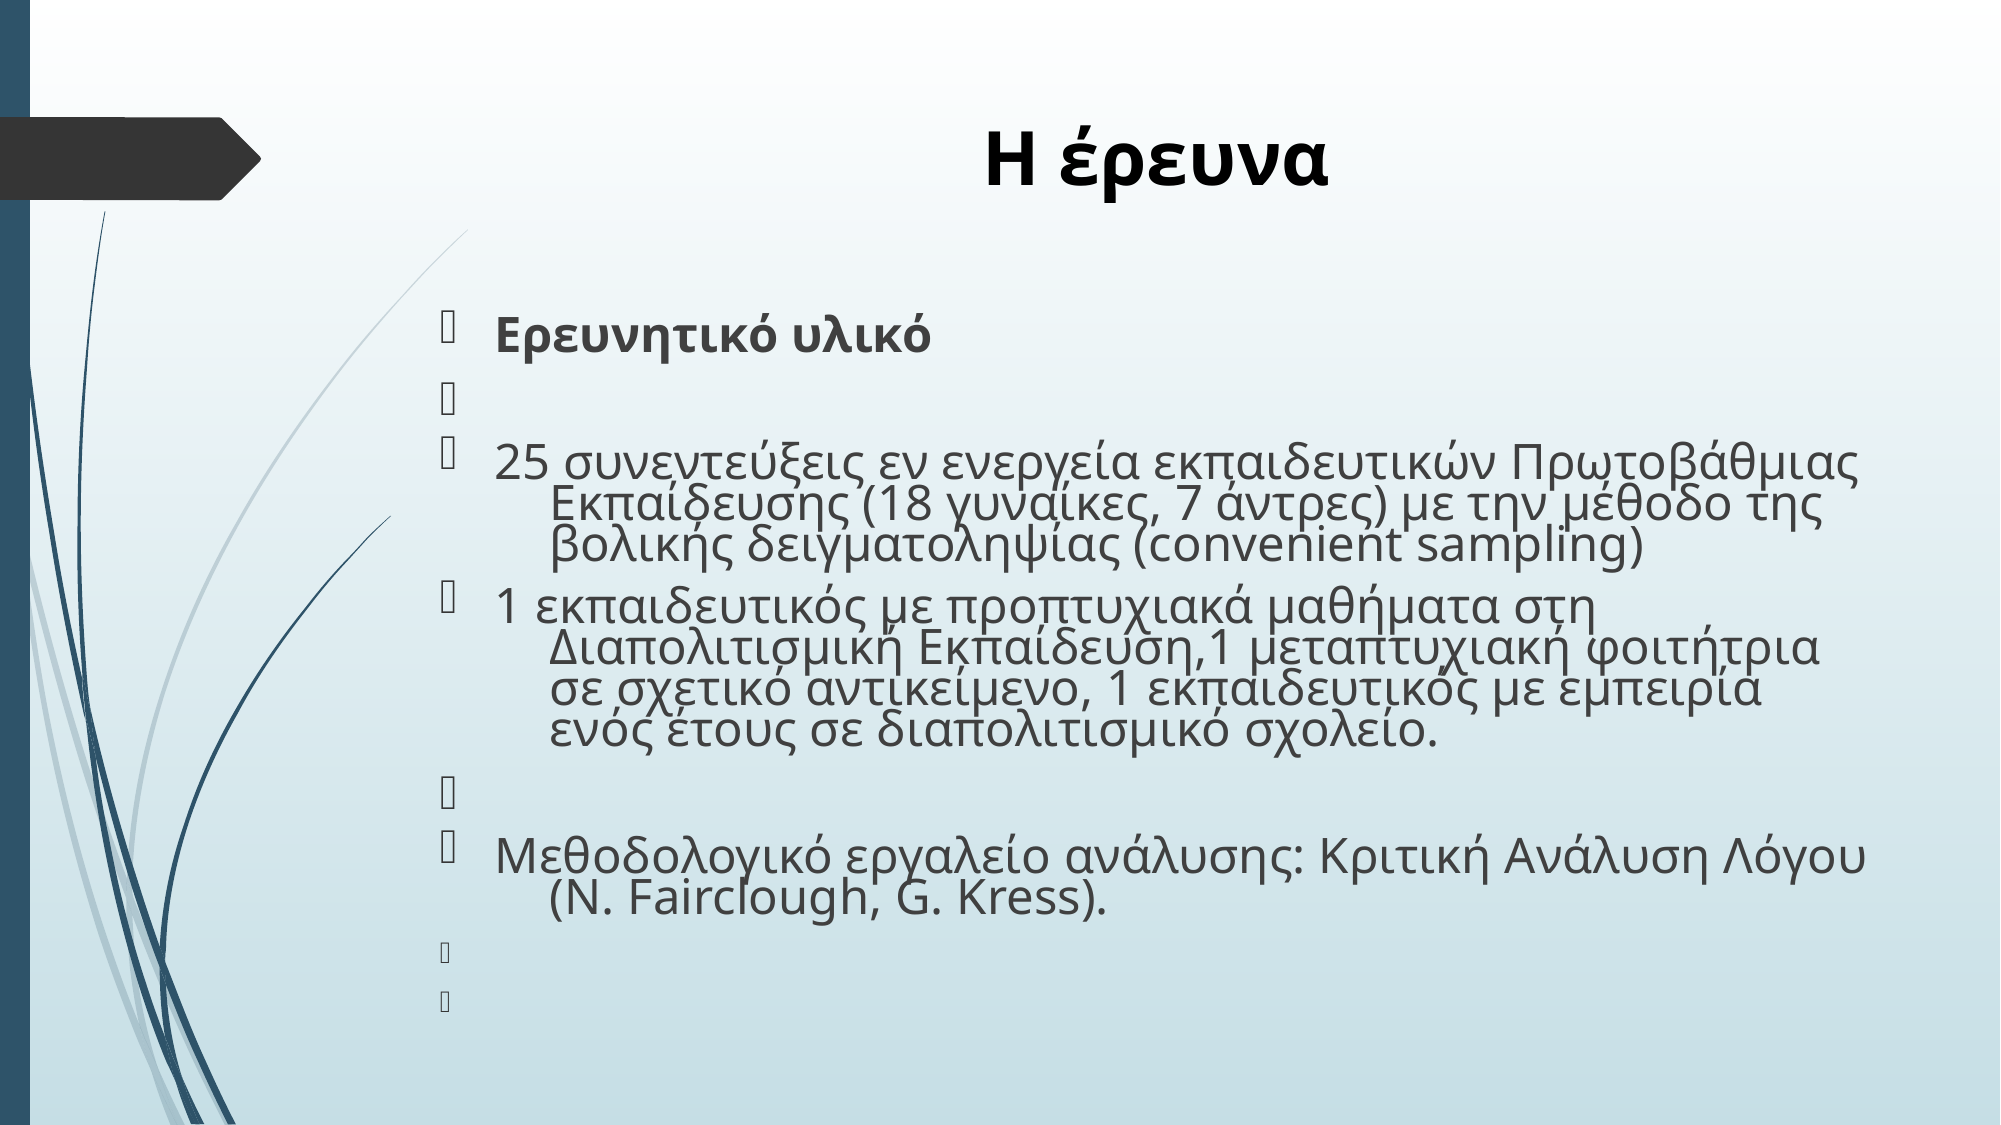

# Η έρευνα
Ερευνητικό υλικό
25 συνεντεύξεις εν ενεργεία εκπαιδευτικών Πρωτοβάθμιας Εκπαίδευσης (18 γυναίκες, 7 άντρες) με την μέθοδο της βολικής δειγματοληψίας (convenient sampling)
1 εκπαιδευτικός με προπτυχιακά μαθήματα στη Διαπολιτισμική Εκπαίδευση,1 μεταπτυχιακή φοιτήτρια σε σχετικό αντικείμενο, 1 εκπαιδευτικός με εμπειρία ενός έτους σε διαπολιτισμικό σχολείο.
Μεθοδολογικό εργαλείο ανάλυσης: Κριτική Ανάλυση Λόγου (N. Fairclough, G. Kress).